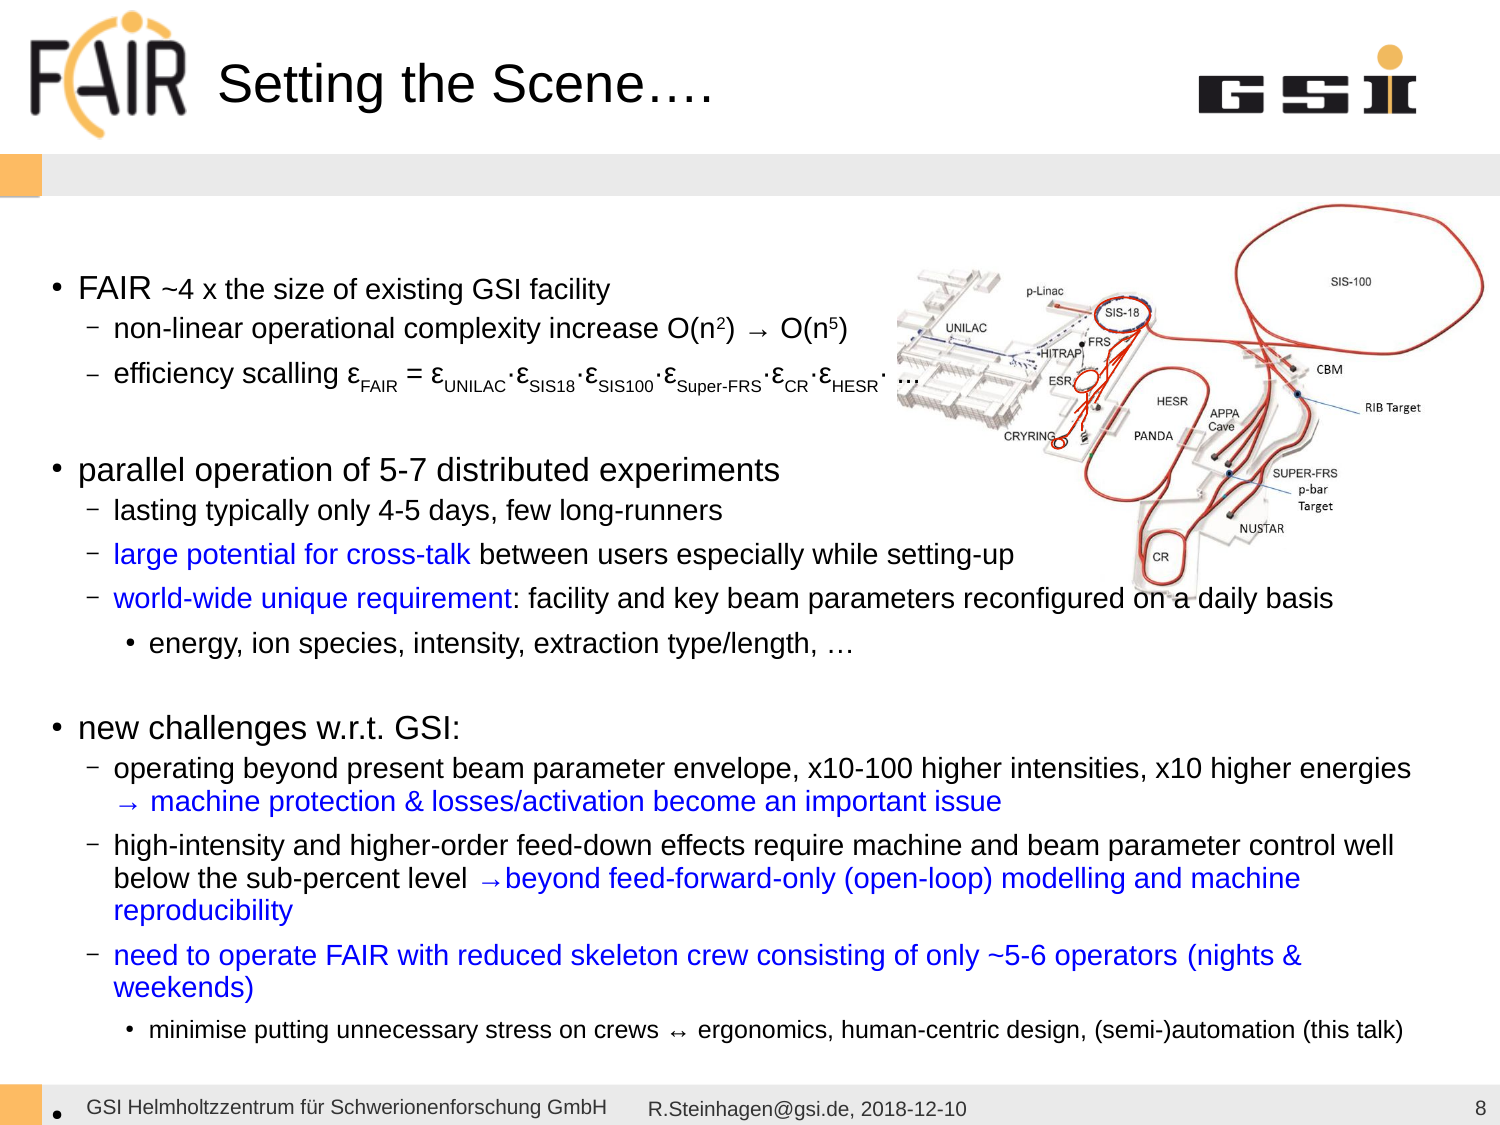

# Setting the Scene….
FAIR ~4 x the size of existing GSI facility
non-linear operational complexity increase O(n2) → O(n5)
efficiency scalling εFAIR = εUNILAC·εSIS18·εSIS100·εSuper-FRS·εCR·εHESR· ...
parallel operation of 5-7 distributed experiments
lasting typically only 4-5 days, few long-runners
large potential for cross-talk between users especially while setting-up
world-wide unique requirement: facility and key beam parameters reconfigured on a daily basis
energy, ion species, intensity, extraction type/length, …
new challenges w.r.t. GSI:
operating beyond present beam parameter envelope, x10-100 higher intensities, x10 higher energies → machine protection & losses/activation become an important issue
high-intensity and higher-order feed-down effects require machine and beam parameter control well below the sub-percent level →beyond feed‑forward‑only (open-loop) modelling and machine reproducibility
need to operate FAIR with reduced skeleton crew consisting of only ~5‑6 operators (nights & weekends)
minimise putting unnecessary stress on crews ↔ ergonomics, human-centric design, (semi-)automation (this talk)